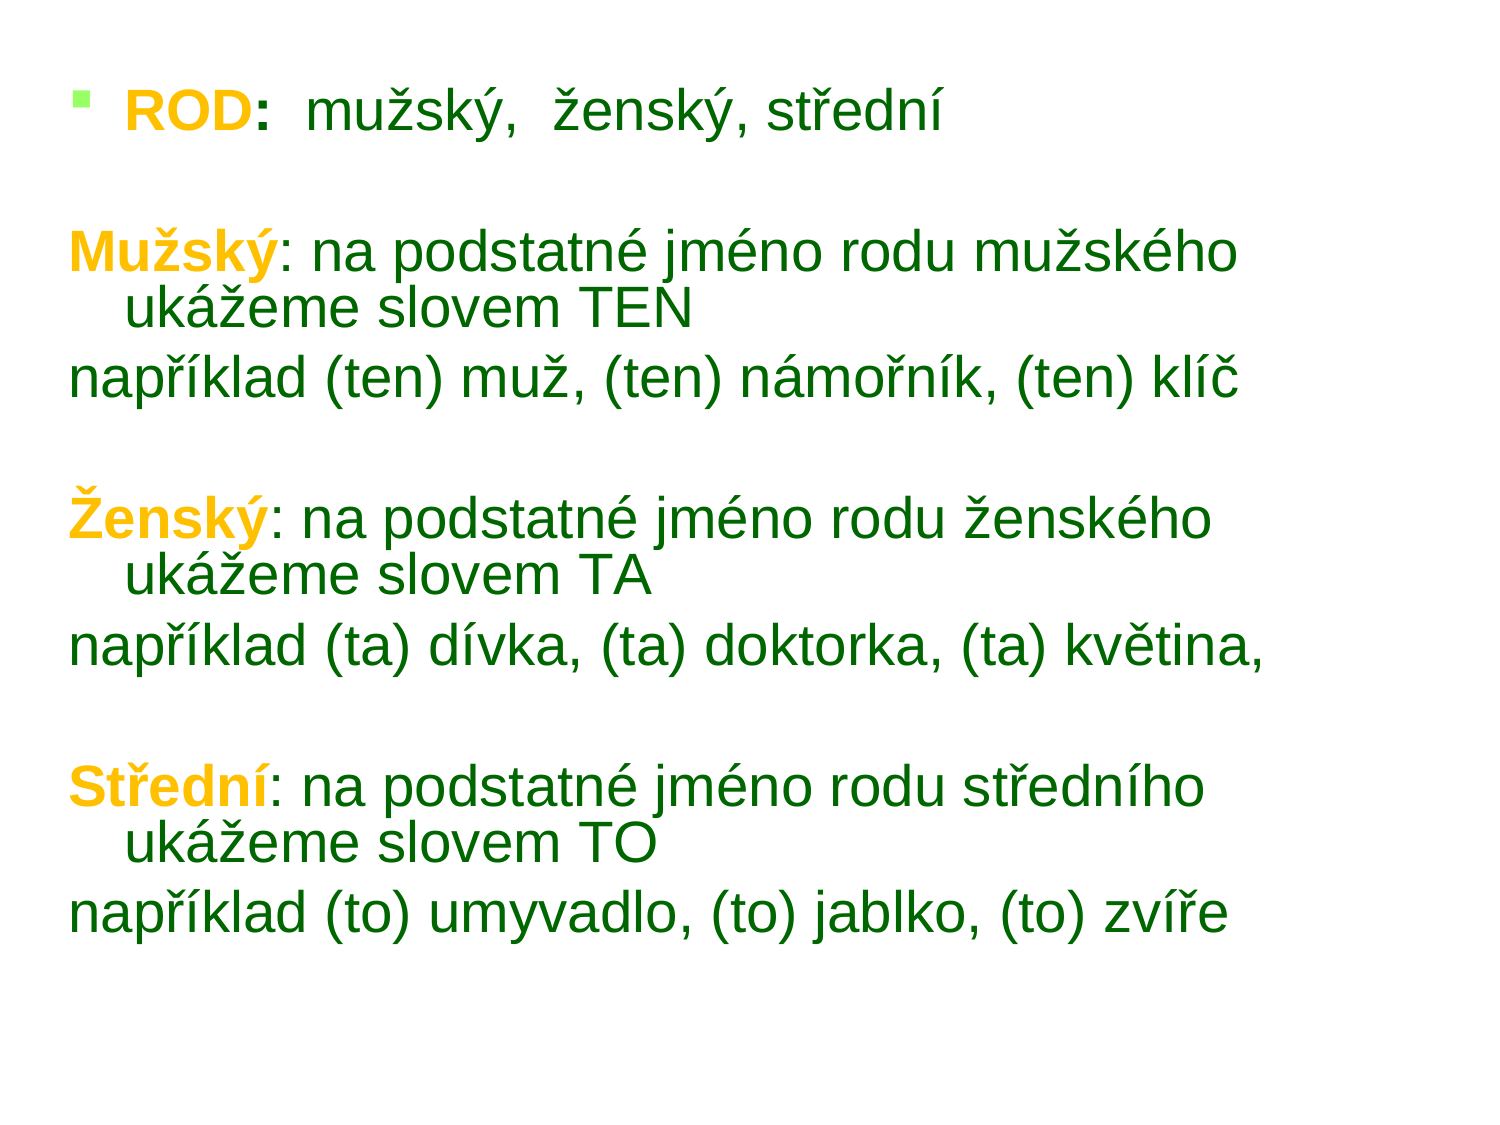

# ROD: mužský, ženský, střední
Mužský: na podstatné jméno rodu mužského ukážeme slovem TEN
například (ten) muž, (ten) námořník, (ten) klíč
Ženský: na podstatné jméno rodu ženského ukážeme slovem TA
například (ta) dívka, (ta) doktorka, (ta) květina,
Střední: na podstatné jméno rodu středního ukážeme slovem TO
například (to) umyvadlo, (to) jablko, (to) zvíře